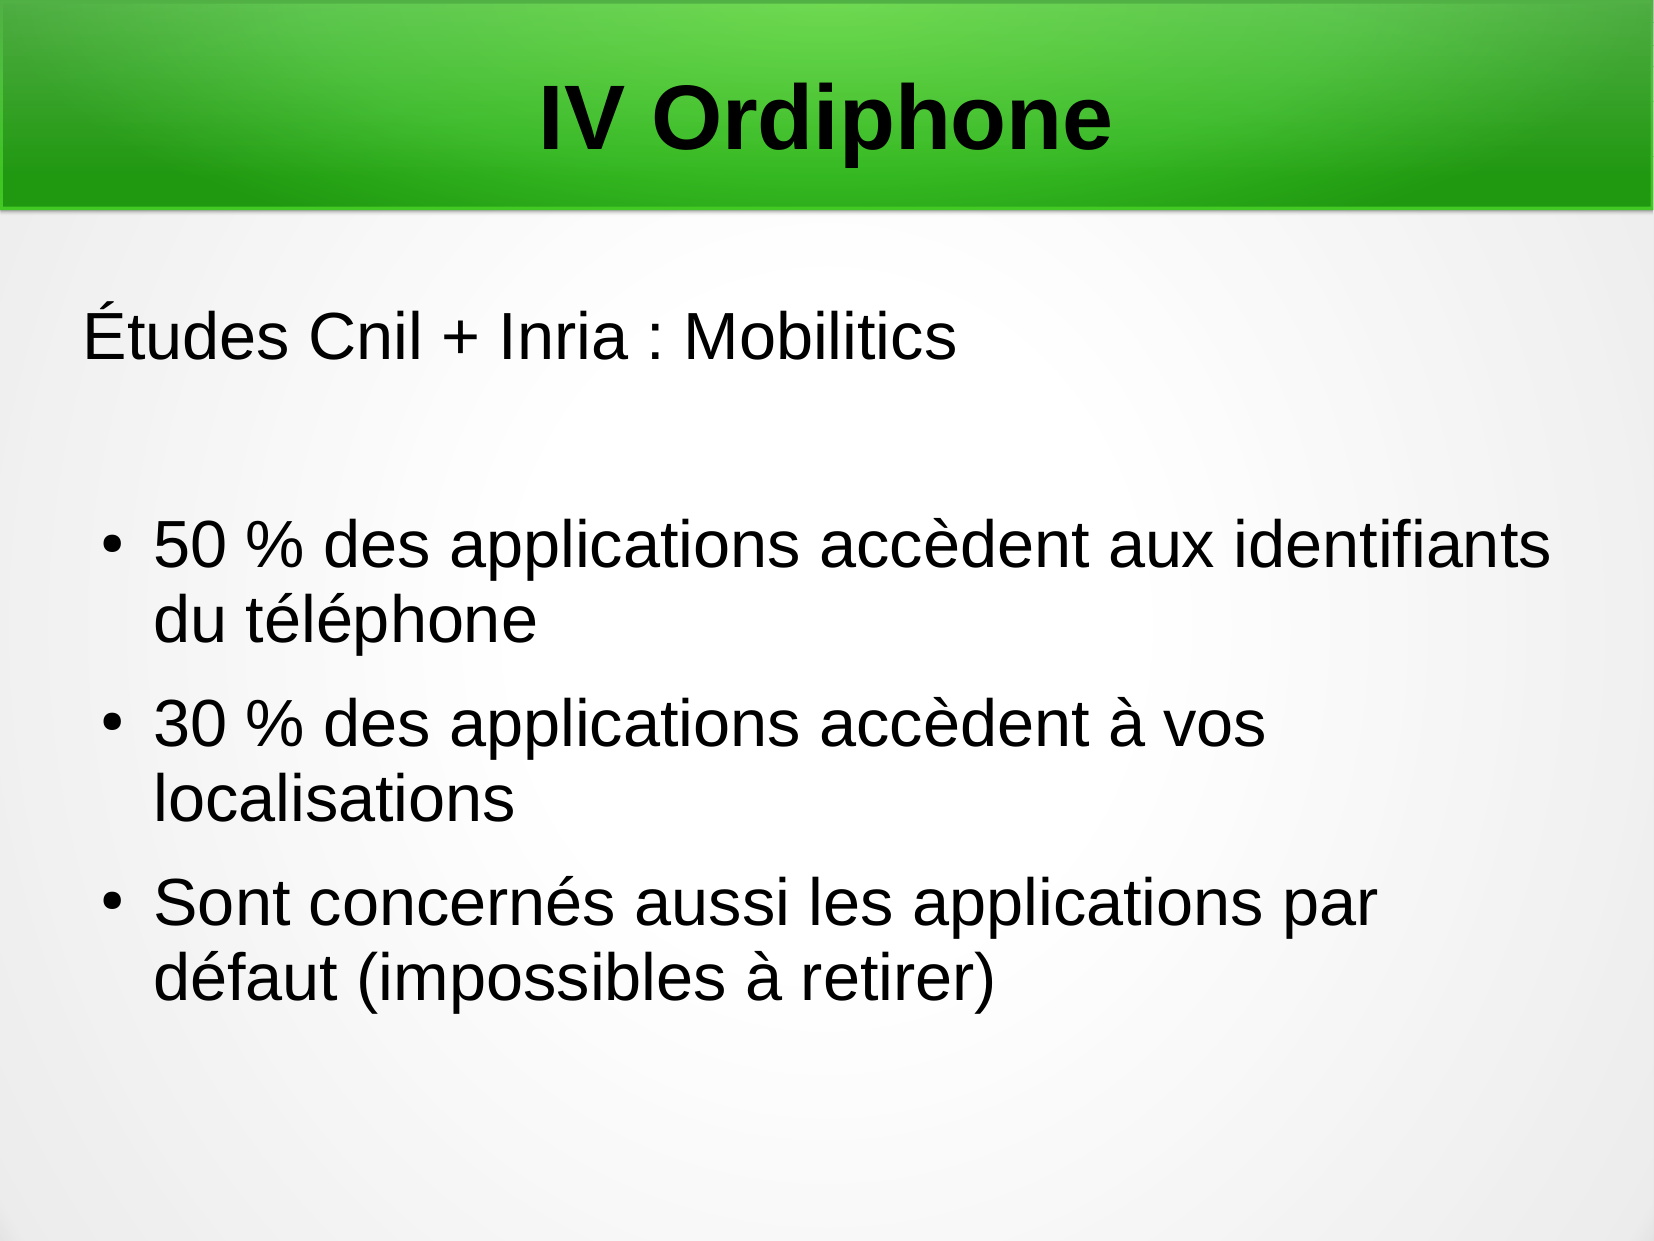

# IV Ordiphone
Études Cnil + Inria : Mobilitics
50 % des applications accèdent aux identifiants du téléphone
30 % des applications accèdent à vos localisations
Sont concernés aussi les applications par défaut (impossibles à retirer)